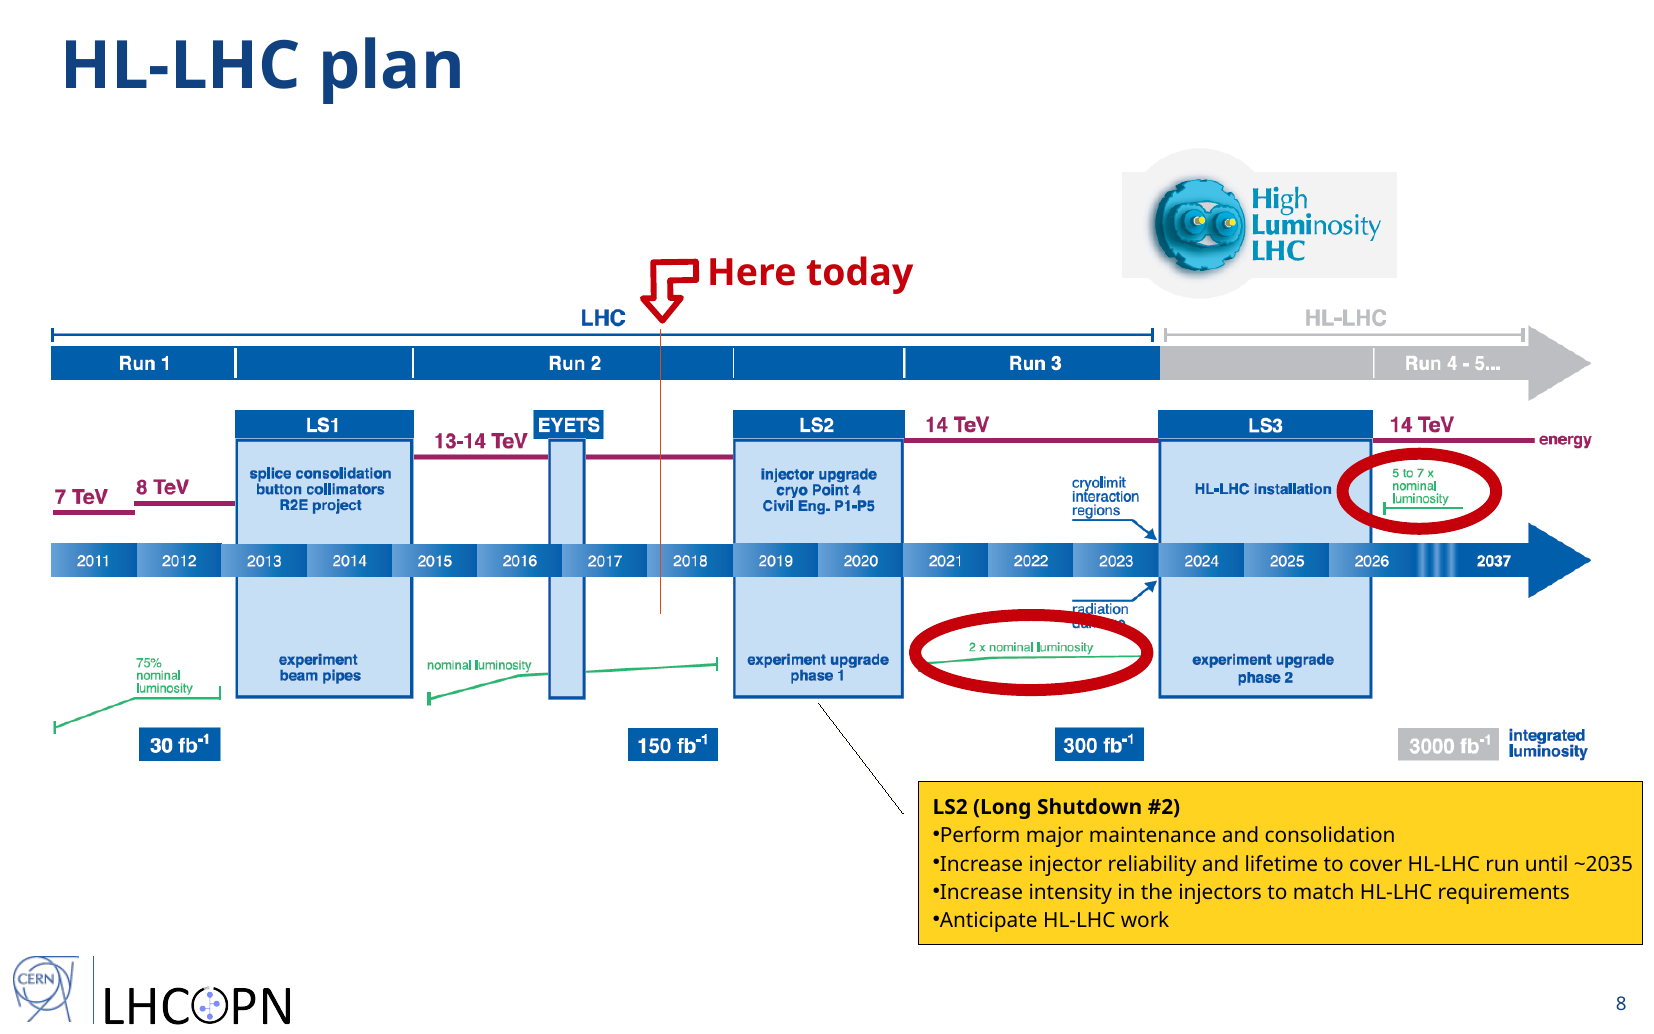

# HL-LHC plan
Here today
LS2 (Long Shutdown #2)
Perform major maintenance and consolidation
Increase injector reliability and lifetime to cover HL-LHC run until ~2035
Increase intensity in the injectors to match HL-LHC requirements
Anticipate HL-LHC work